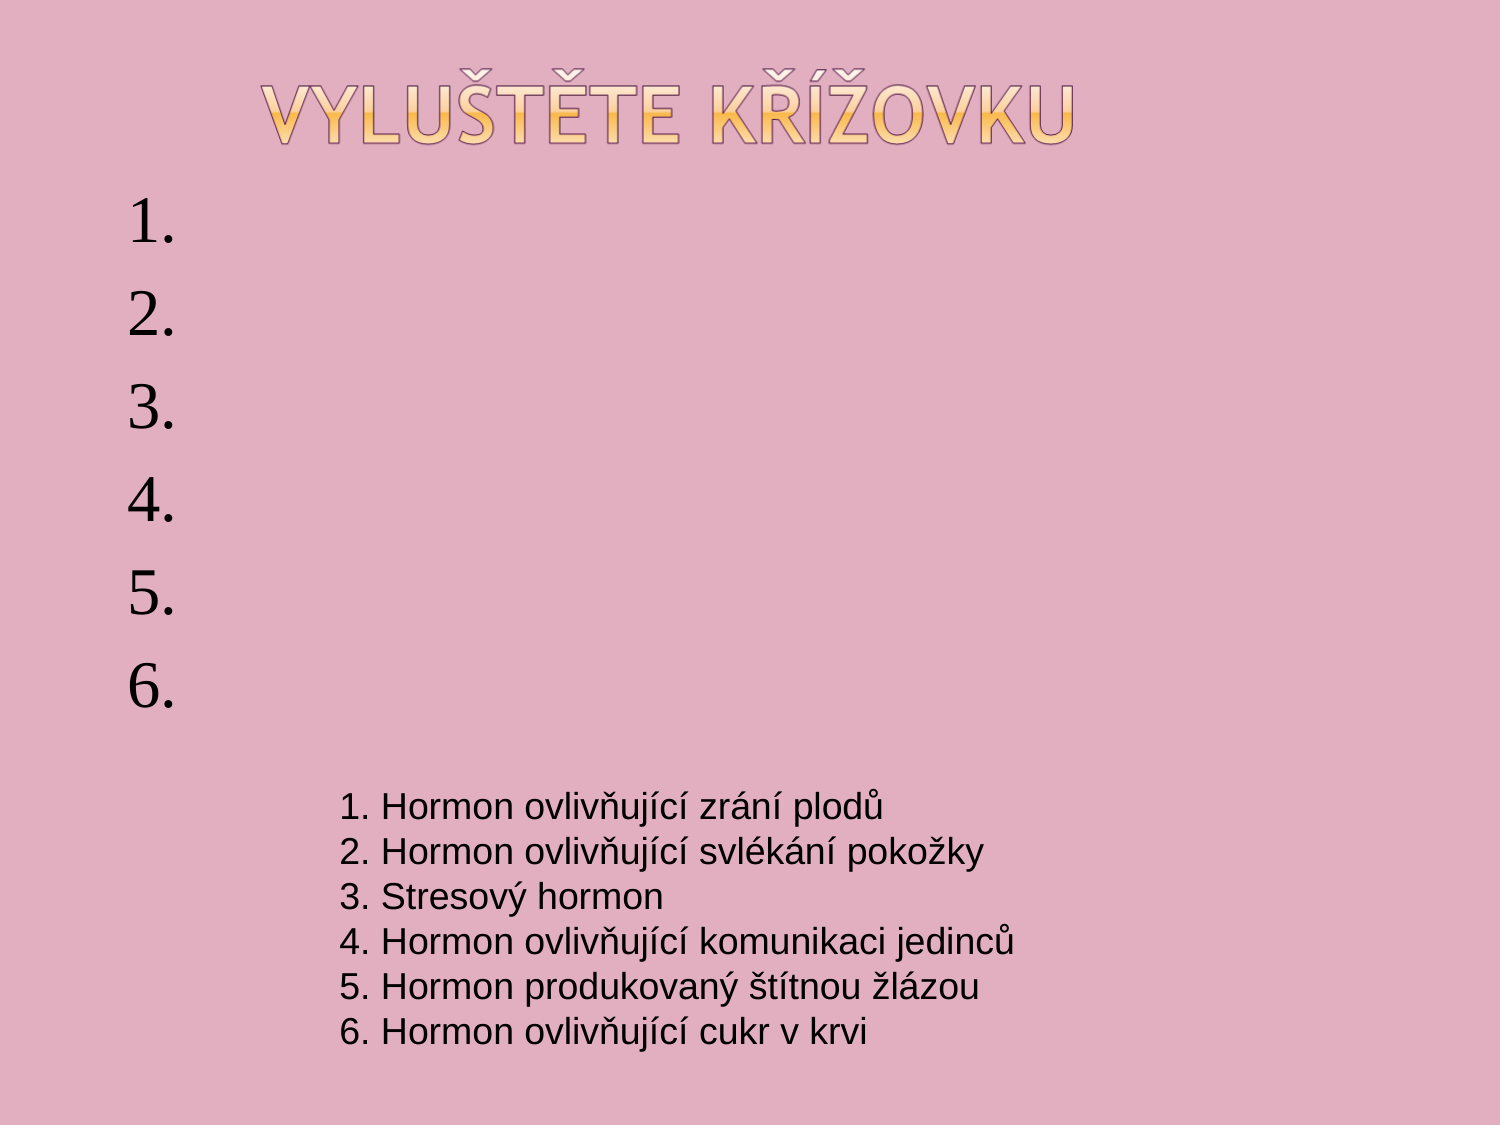

| 1. | | | | | | | | | | | | | |
| --- | --- | --- | --- | --- | --- | --- | --- | --- | --- | --- | --- | --- | --- |
| 2. | | | | | | | | | | | | | |
| 3. | | | | | | | | | | | | | |
| 4. | | | | | | | | | | | | | |
| 5. | | | | | | | | | | | | | |
| 6. | | | | | | | | | | | | | |
1. Hormon ovlivňující zrání plodů
2. Hormon ovlivňující svlékání pokožky
3. Stresový hormon
4. Hormon ovlivňující komunikaci jedinců
5. Hormon produkovaný štítnou žlázou
6. Hormon ovlivňující cukr v krvi